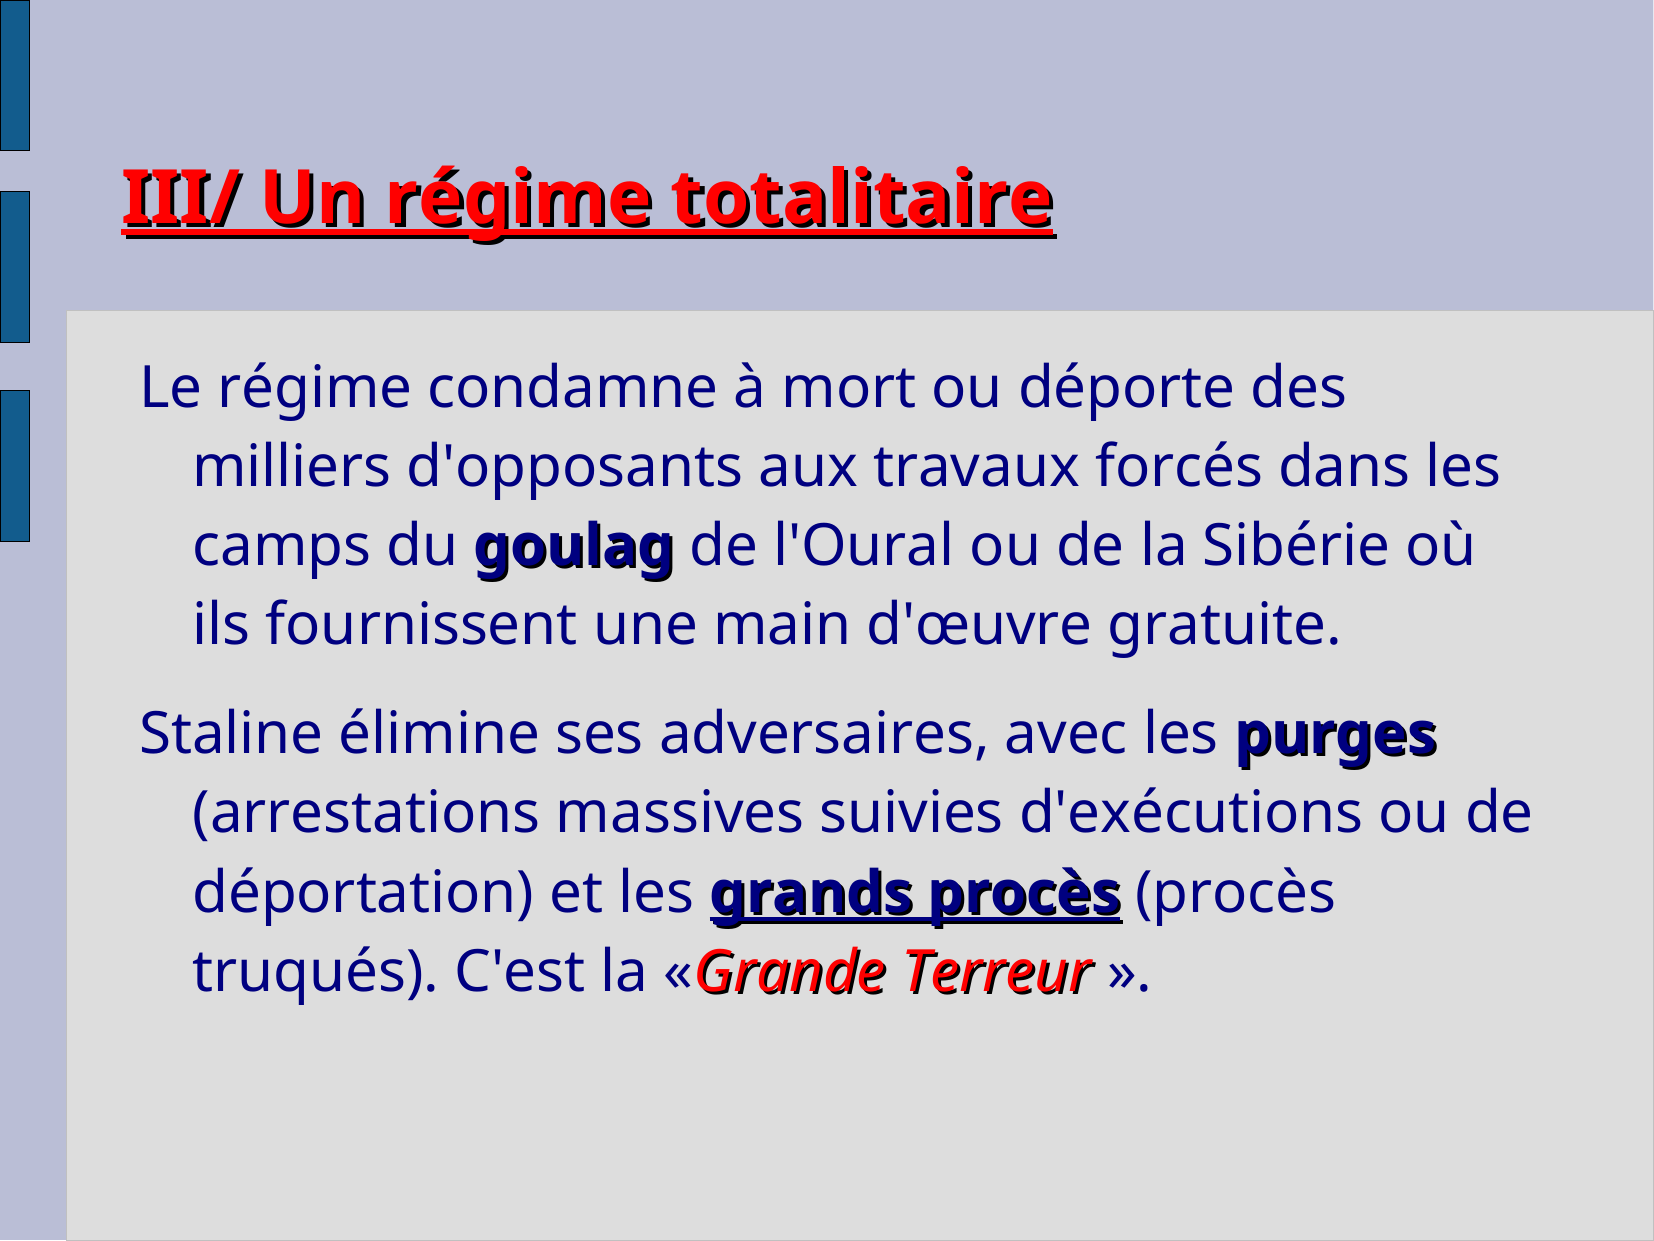

# III/ Un régime totalitaire
Le régime condamne à mort ou déporte des milliers d'opposants aux travaux forcés dans les camps du goulag de l'Oural ou de la Sibérie où ils fournissent une main d'œuvre gratuite.
Staline élimine ses adversaires, avec les purges (arrestations massives suivies d'exécutions ou de déportation) et les grands procès (procès truqués). C'est la «Grande Terreur ».